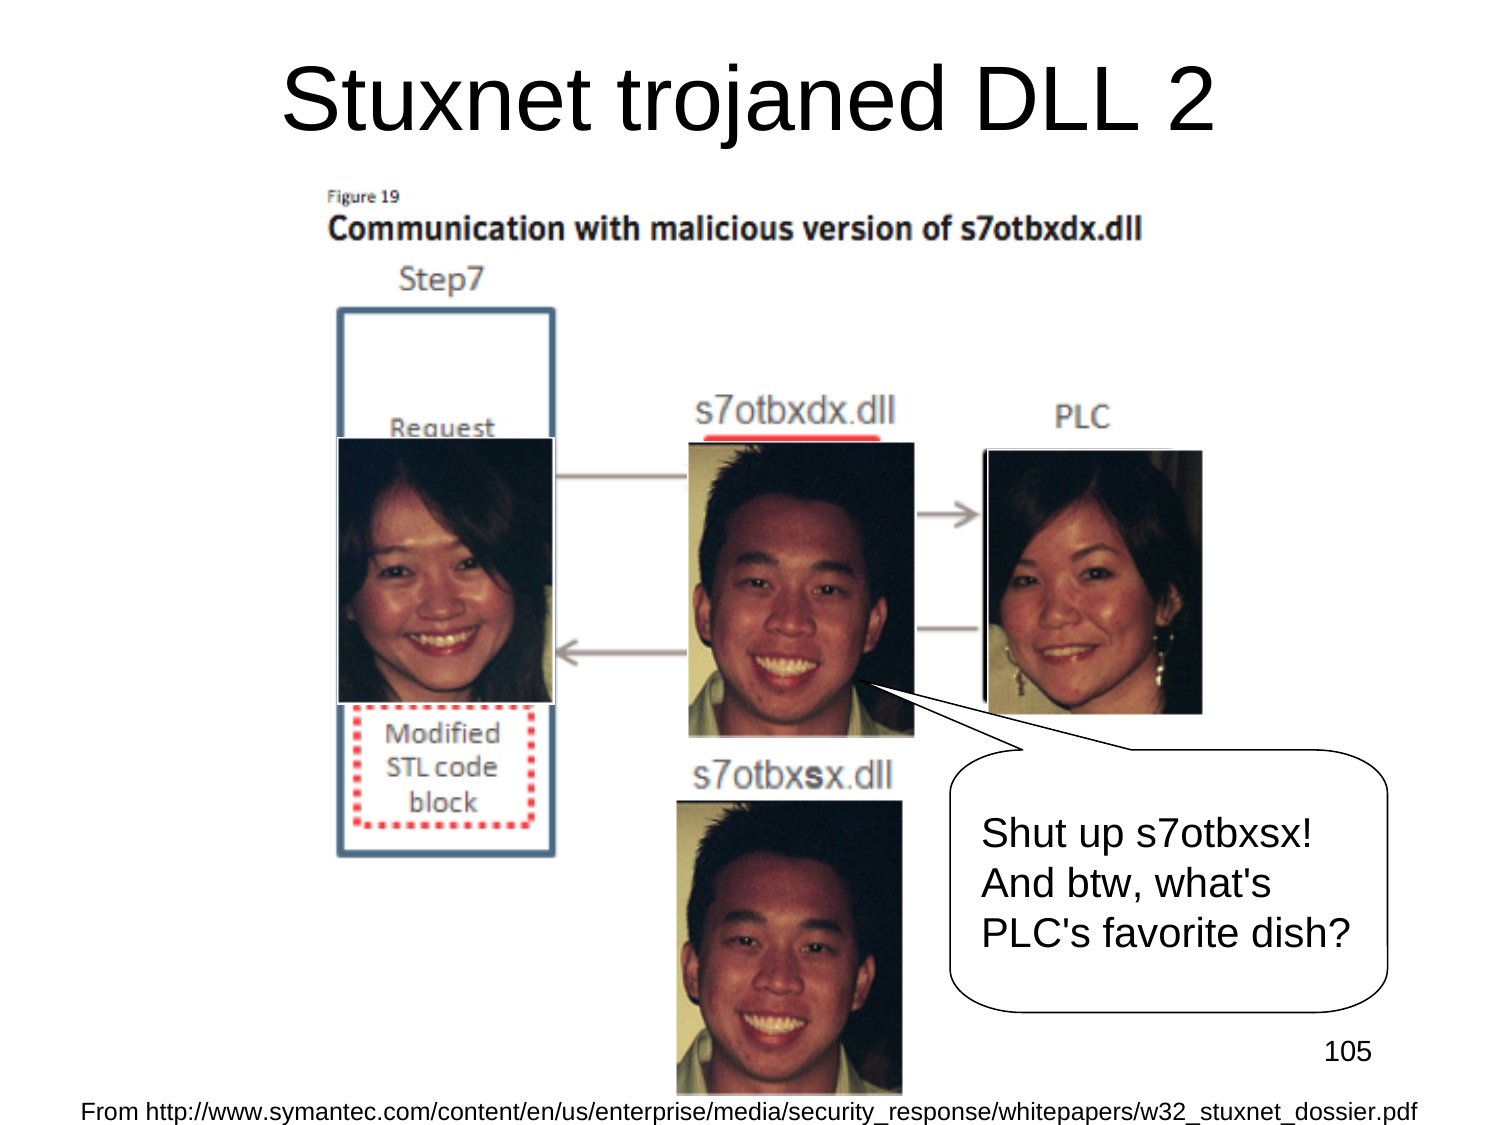

# Stuxnet trojaned DLL 2
Shut up s7otbxsx! And btw, what's PLC's favorite dish?
From http://www.symantec.com/content/en/us/enterprise/media/security_response/whitepapers/w32_stuxnet_dossier.pdf